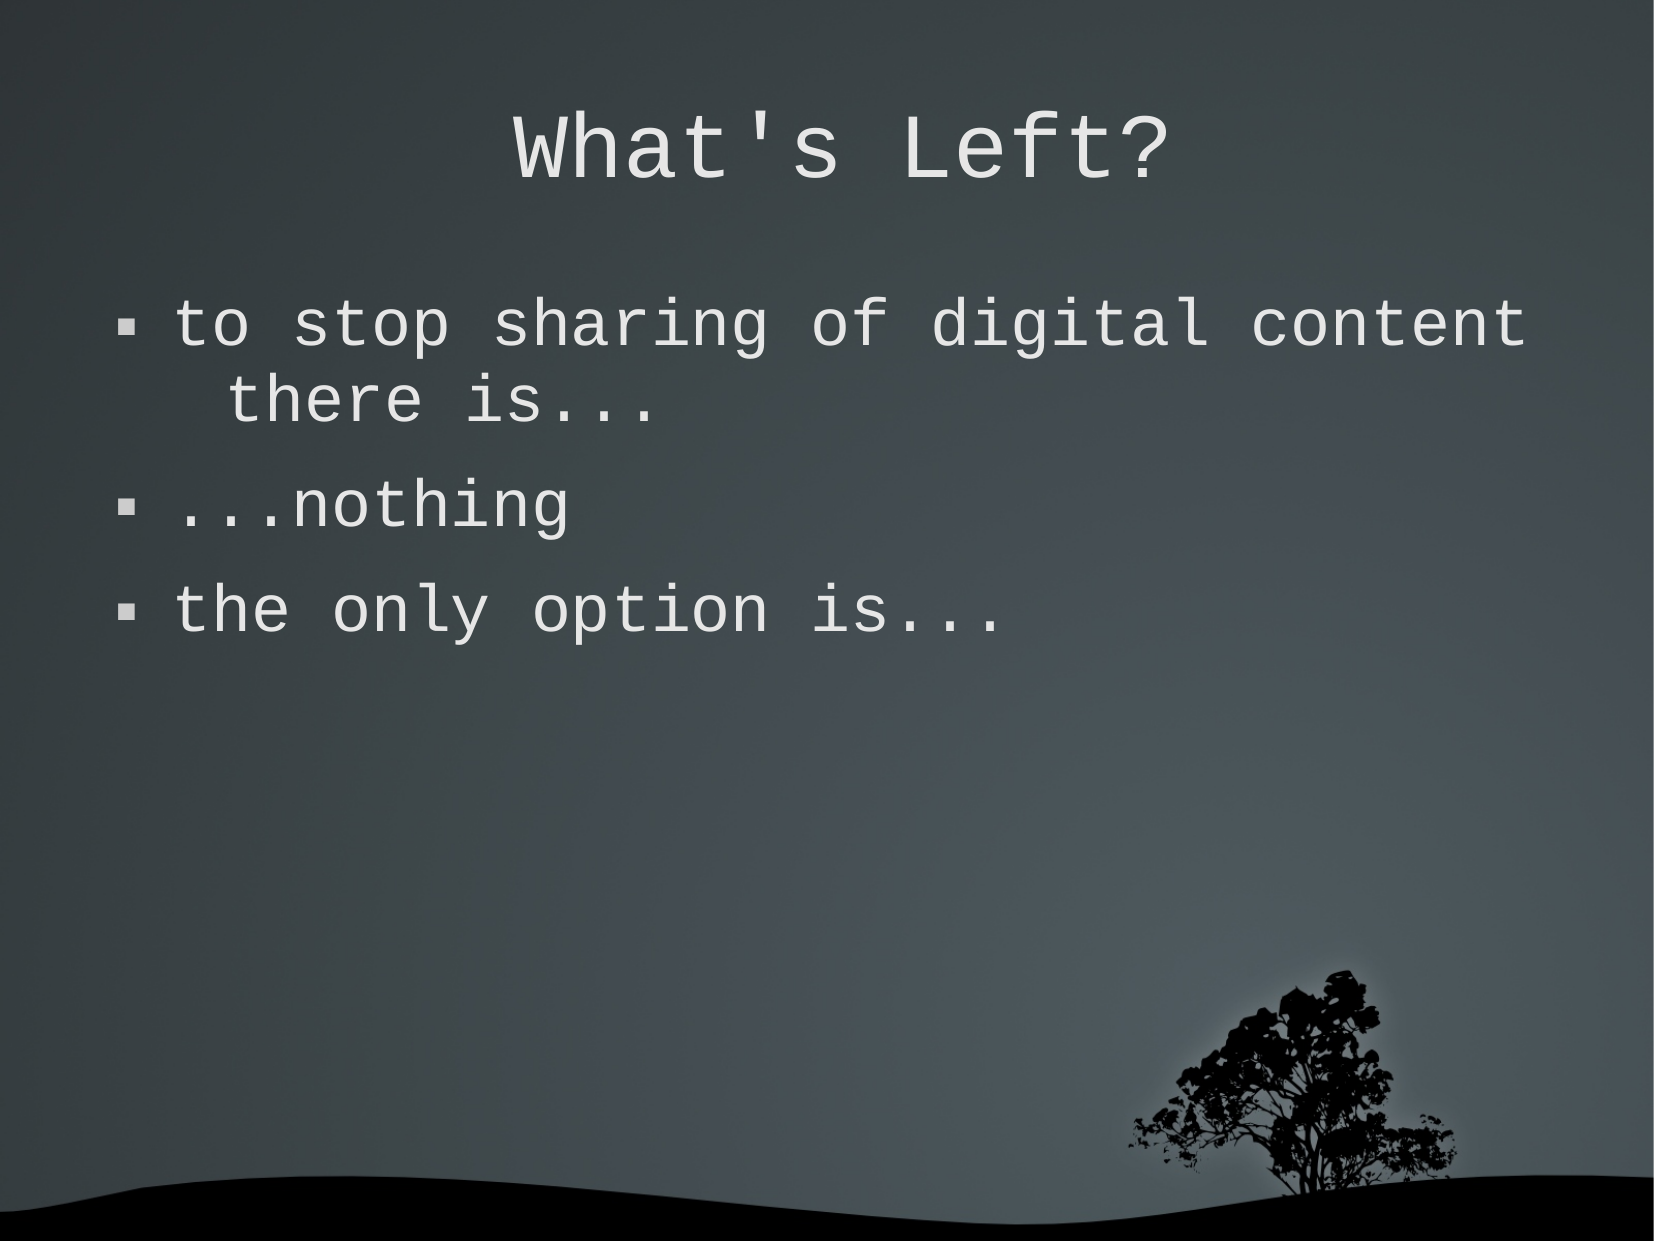

# What's Left?
to stop sharing of digital content there is...
...nothing
the only option is...